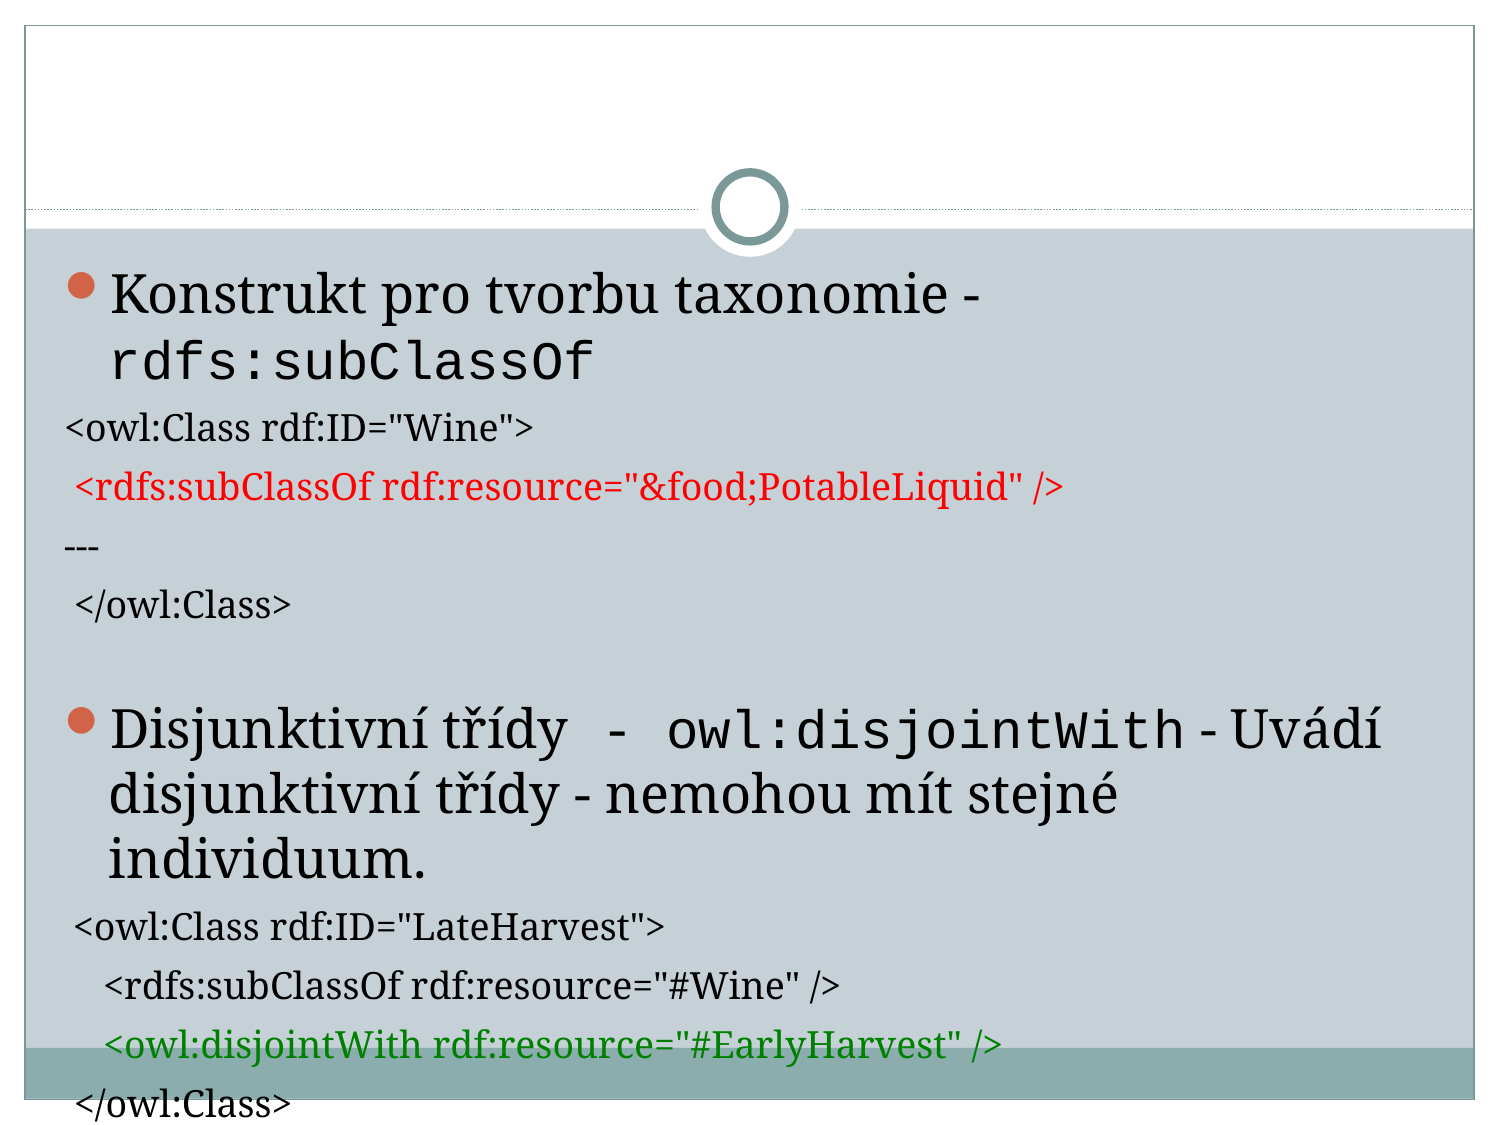

#
Konstrukt pro tvorbu taxonomie - rdfs:subClassOf
<owl:Class rdf:ID="Wine">
 <rdfs:subClassOf rdf:resource="&food;PotableLiquid" />
---
 </owl:Class>
Disjunktivní třídy - owl:disjointWith - Uvádí disjunktivní třídy - nemohou mít stejné individuum.
 <owl:Class rdf:ID="LateHarvest">
 <rdfs:subClassOf rdf:resource="#Wine" />
 <owl:disjointWith rdf:resource="#EarlyHarvest" />
 </owl:Class>